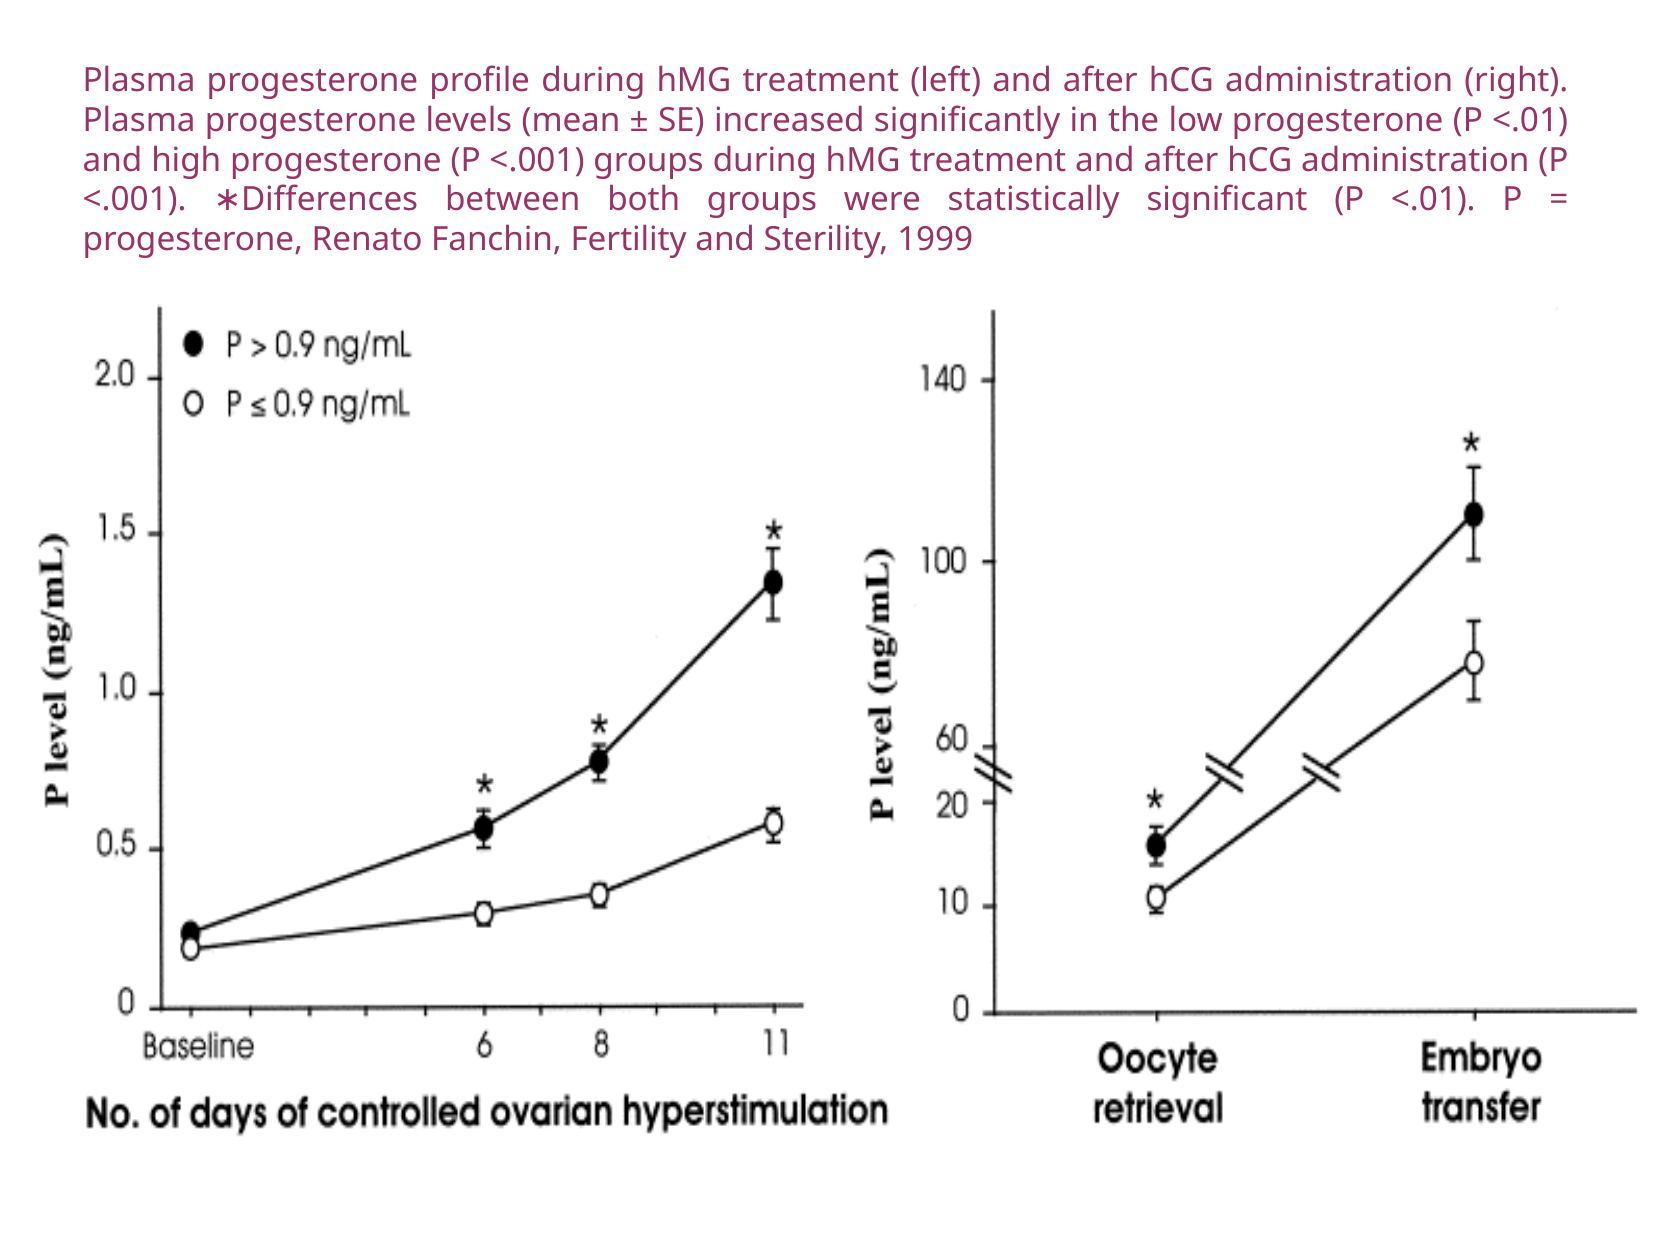

# Plasma progesterone profile during hMG treatment (left) and after hCG administration (right). Plasma progesterone levels (mean ± SE) increased significantly in the low progesterone (P <.01) and high progesterone (P <.001) groups during hMG treatment and after hCG administration (P <.001). ∗Differences between both groups were statistically significant (P <.01). P = progesterone, Renato Fanchin, Fertility and Sterility, 1999